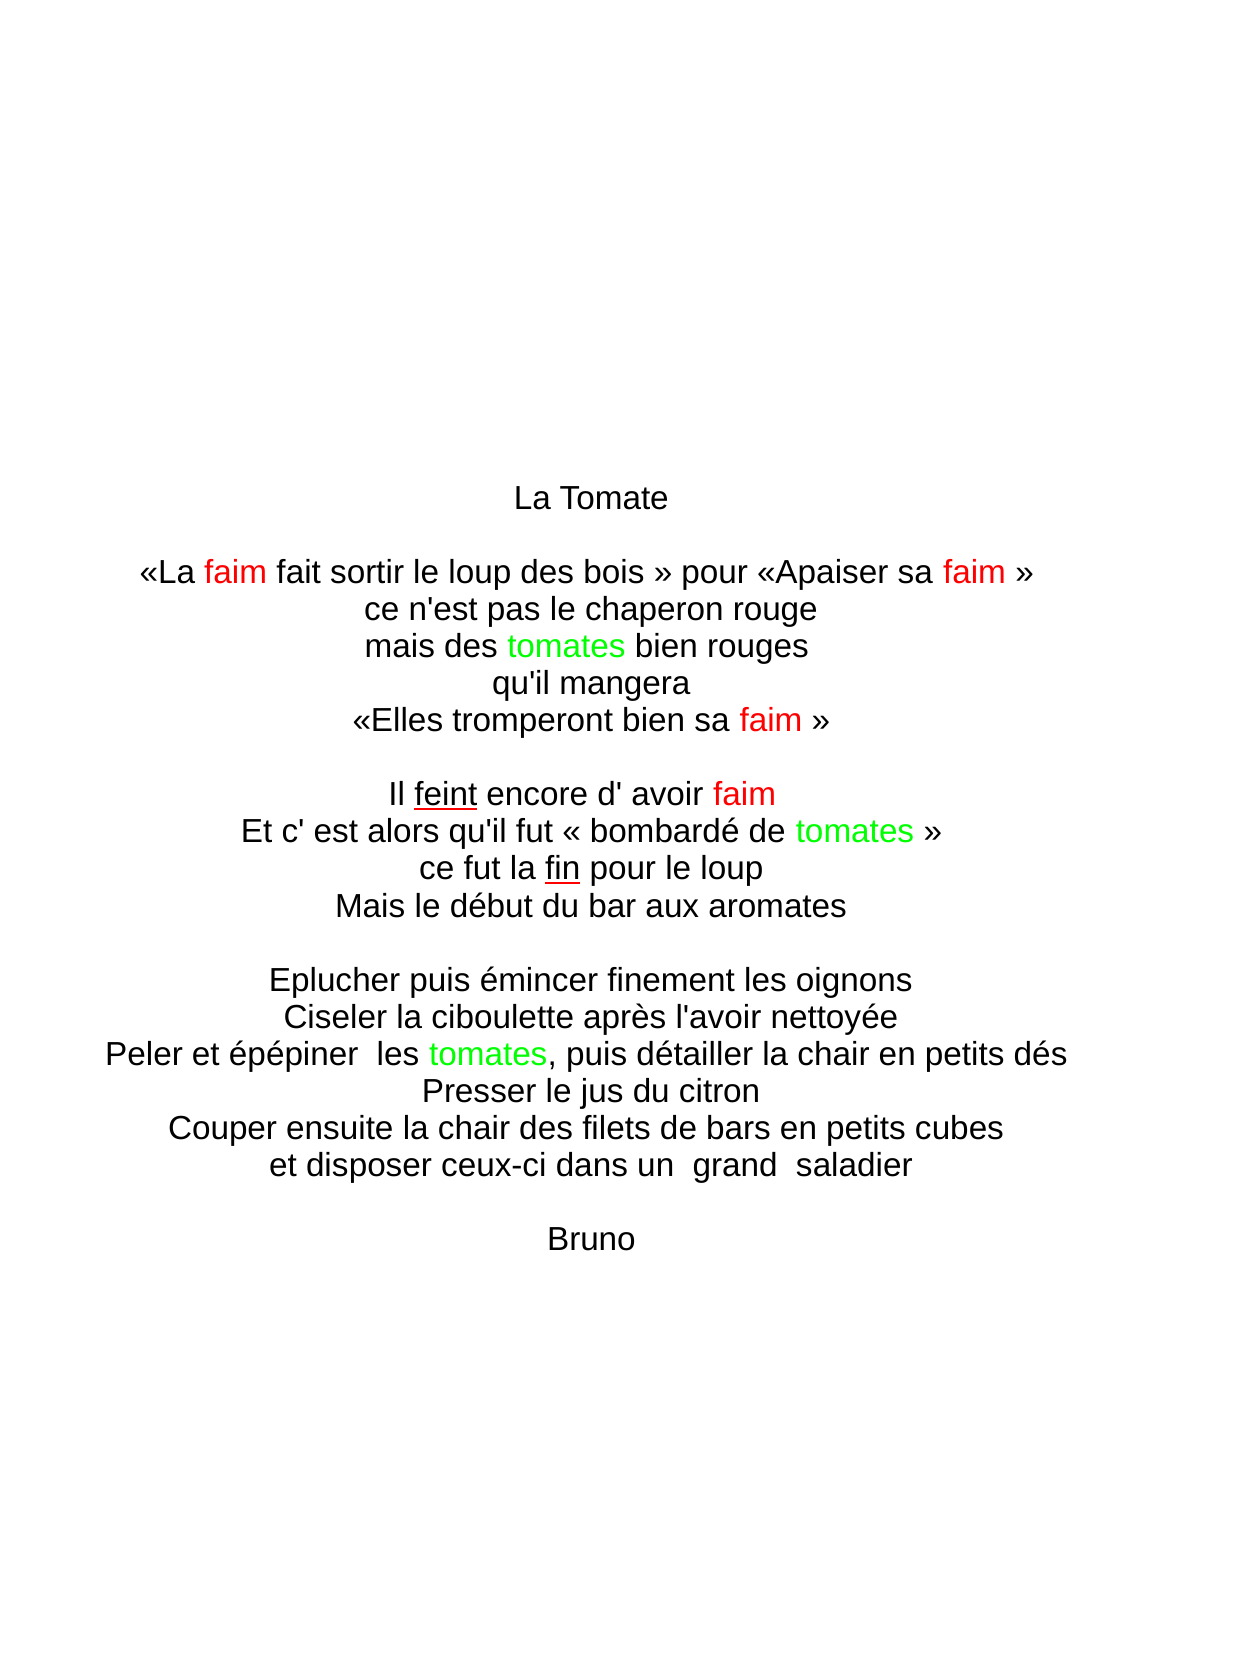

La Tomate
«La faim fait sortir le loup des bois » pour «Apaiser sa faim »
ce n'est pas le chaperon rouge
mais des tomates bien rouges
qu'il mangera
«Elles tromperont bien sa faim »
Il feint encore d' avoir faim
Et c' est alors qu'il fut « bombardé de tomates »
ce fut la fin pour le loup
Mais le début du bar aux aromates
Eplucher puis émincer finement les oignons
Ciseler la ciboulette après l'avoir nettoyée
Peler et épépiner les tomates, puis détailler la chair en petits dés
Presser le jus du citron
Couper ensuite la chair des filets de bars en petits cubes
et disposer ceux-ci dans un grand saladier
Bruno